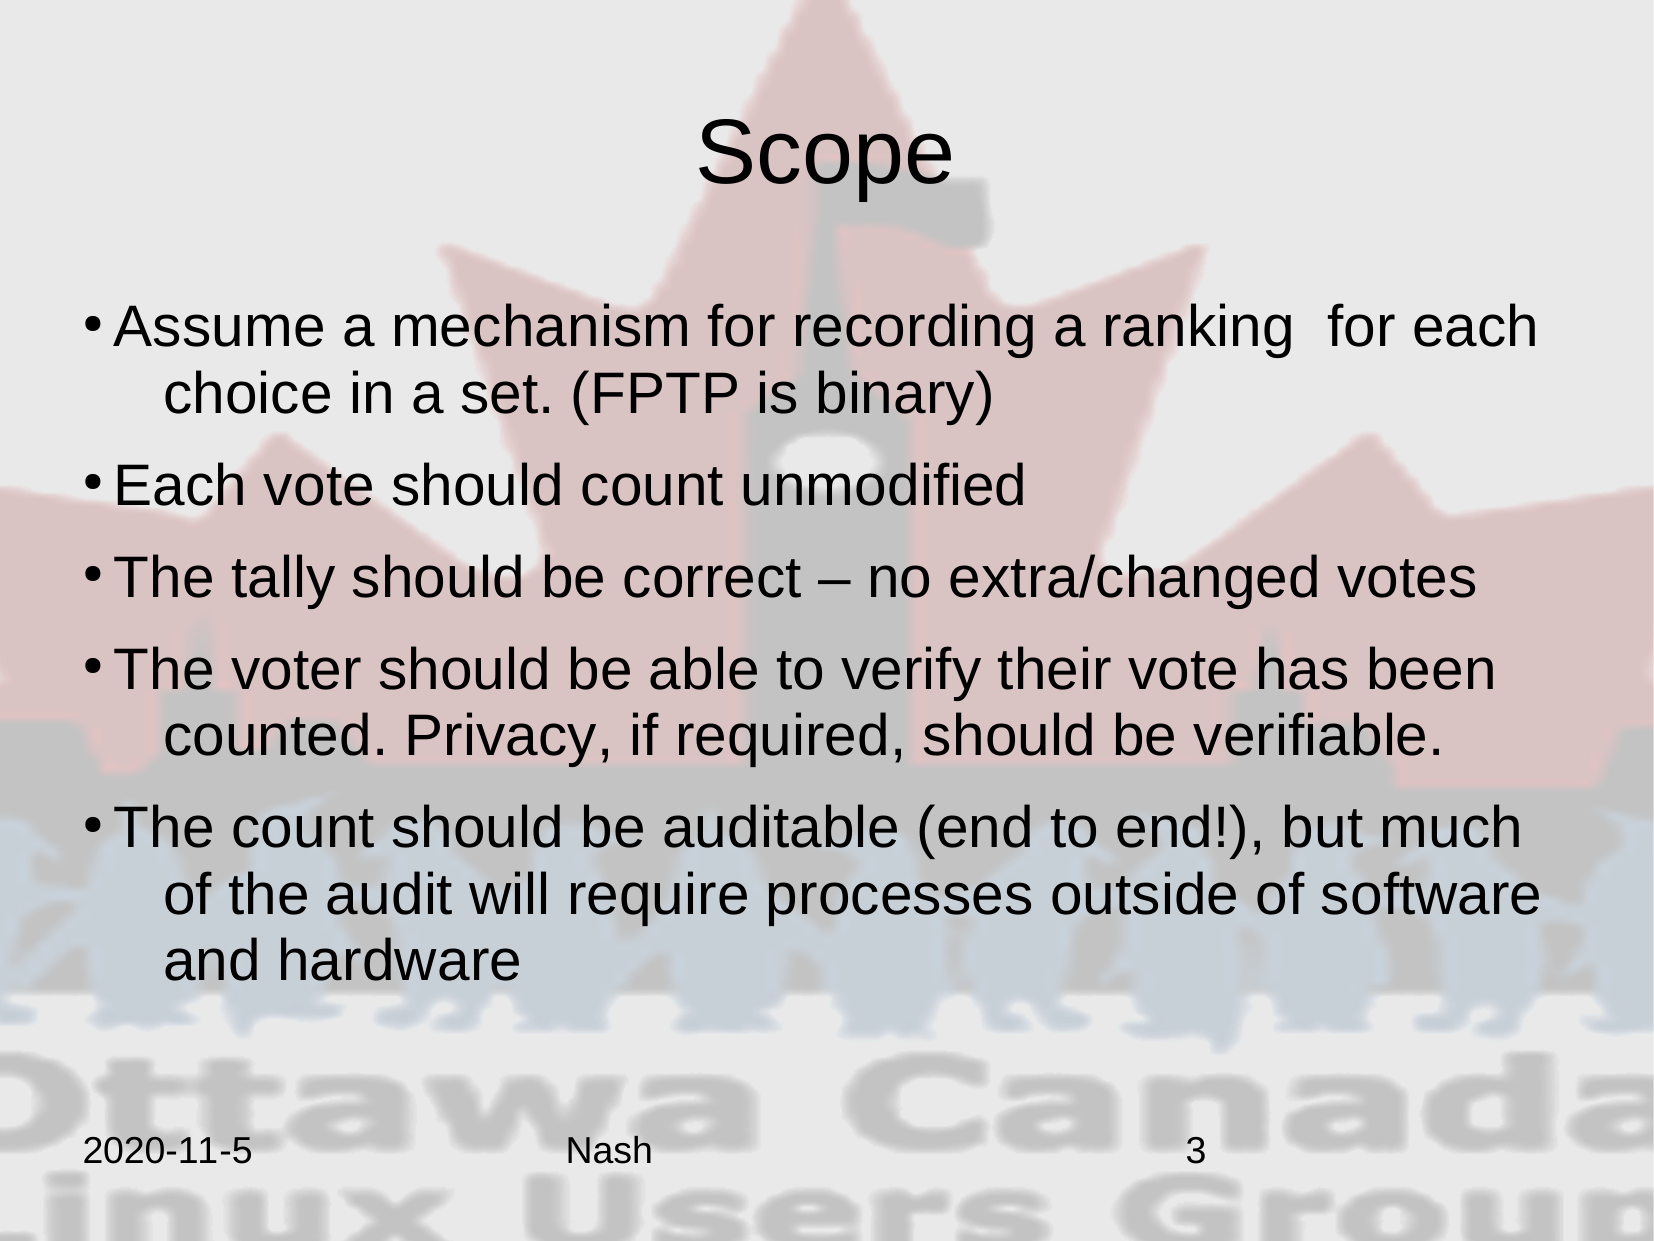

# Scope
Assume a mechanism for recording a ranking for each choice in a set. (FPTP is binary)
Each vote should count unmodified
The tally should be correct – no extra/changed votes
The voter should be able to verify their vote has been counted. Privacy, if required, should be verifiable.
The count should be auditable (end to end!), but much of the audit will require processes outside of software and hardware
3